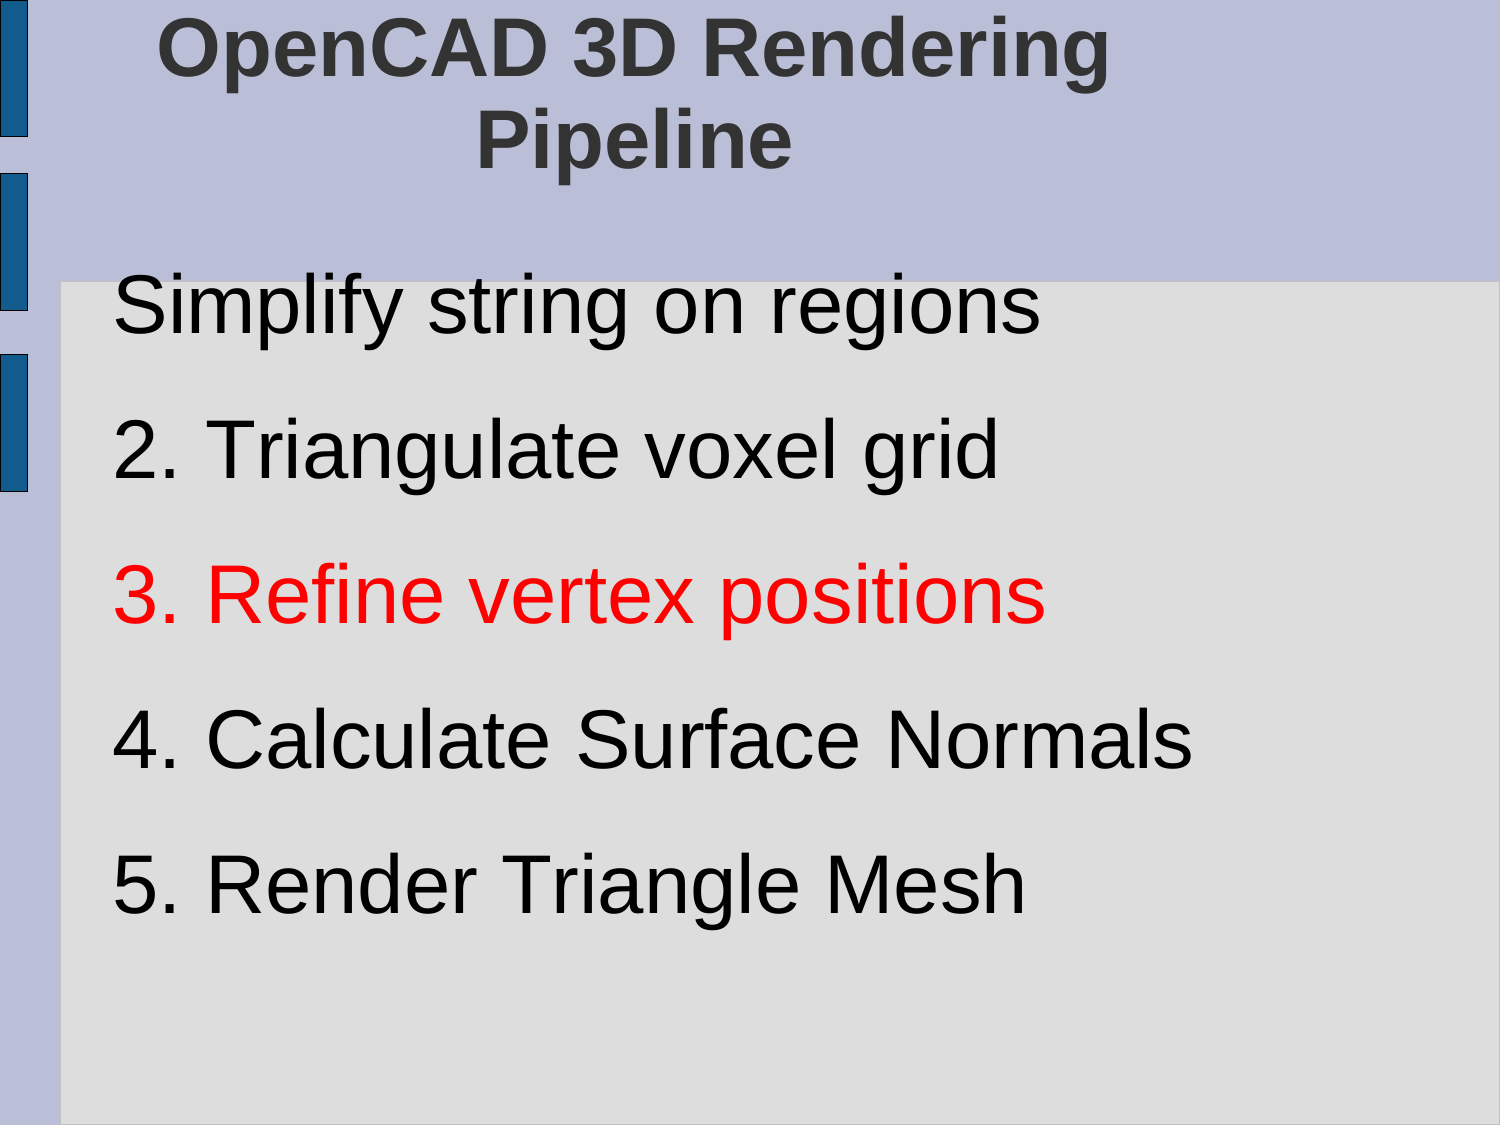

# OpenCAD 3D Rendering Pipeline
Simplify string on regions
2. Triangulate voxel grid
3. Refine vertex positions
4. Calculate Surface Normals
5. Render Triangle Mesh